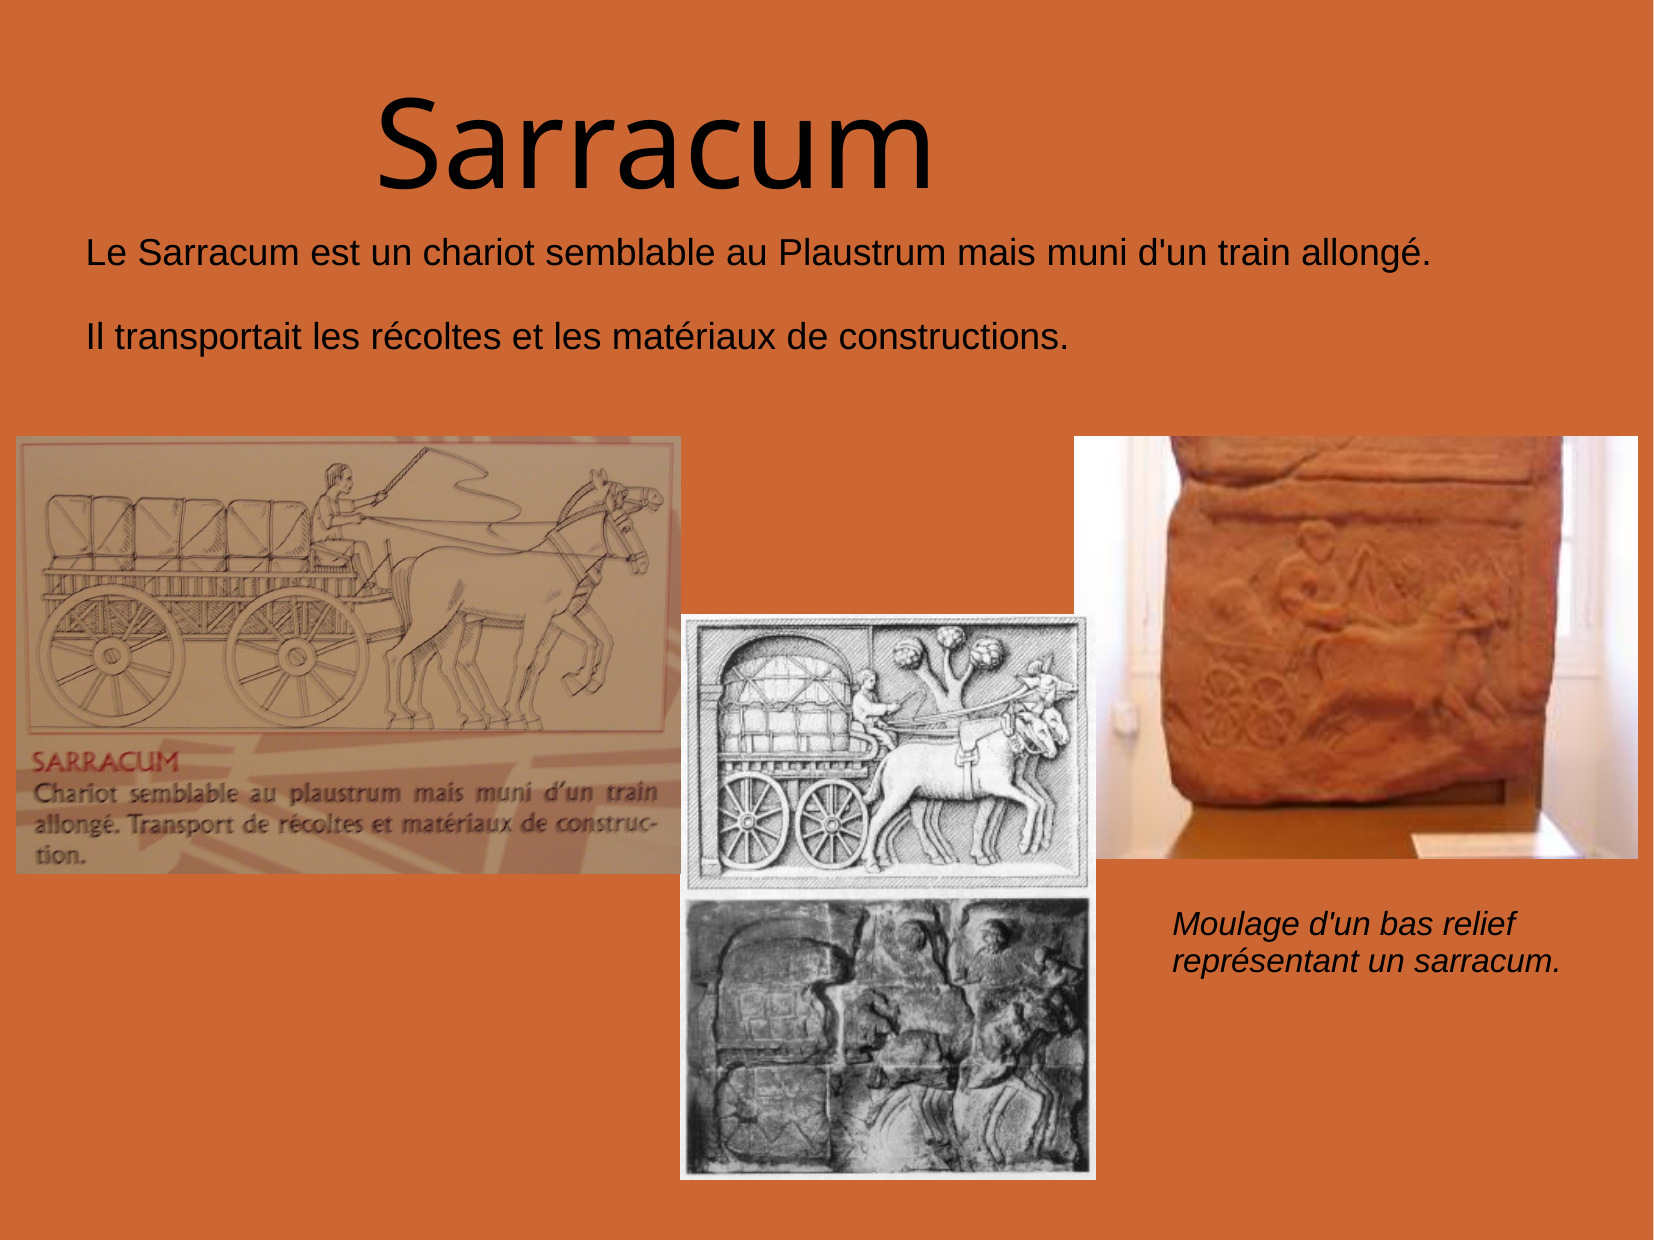

Sarracum
Le Sarracum est un chariot semblable au Plaustrum mais muni d'un train allongé.
Il transportait les récoltes et les matériaux de constructions.
Moulage d'un bas relief représentant un sarracum.